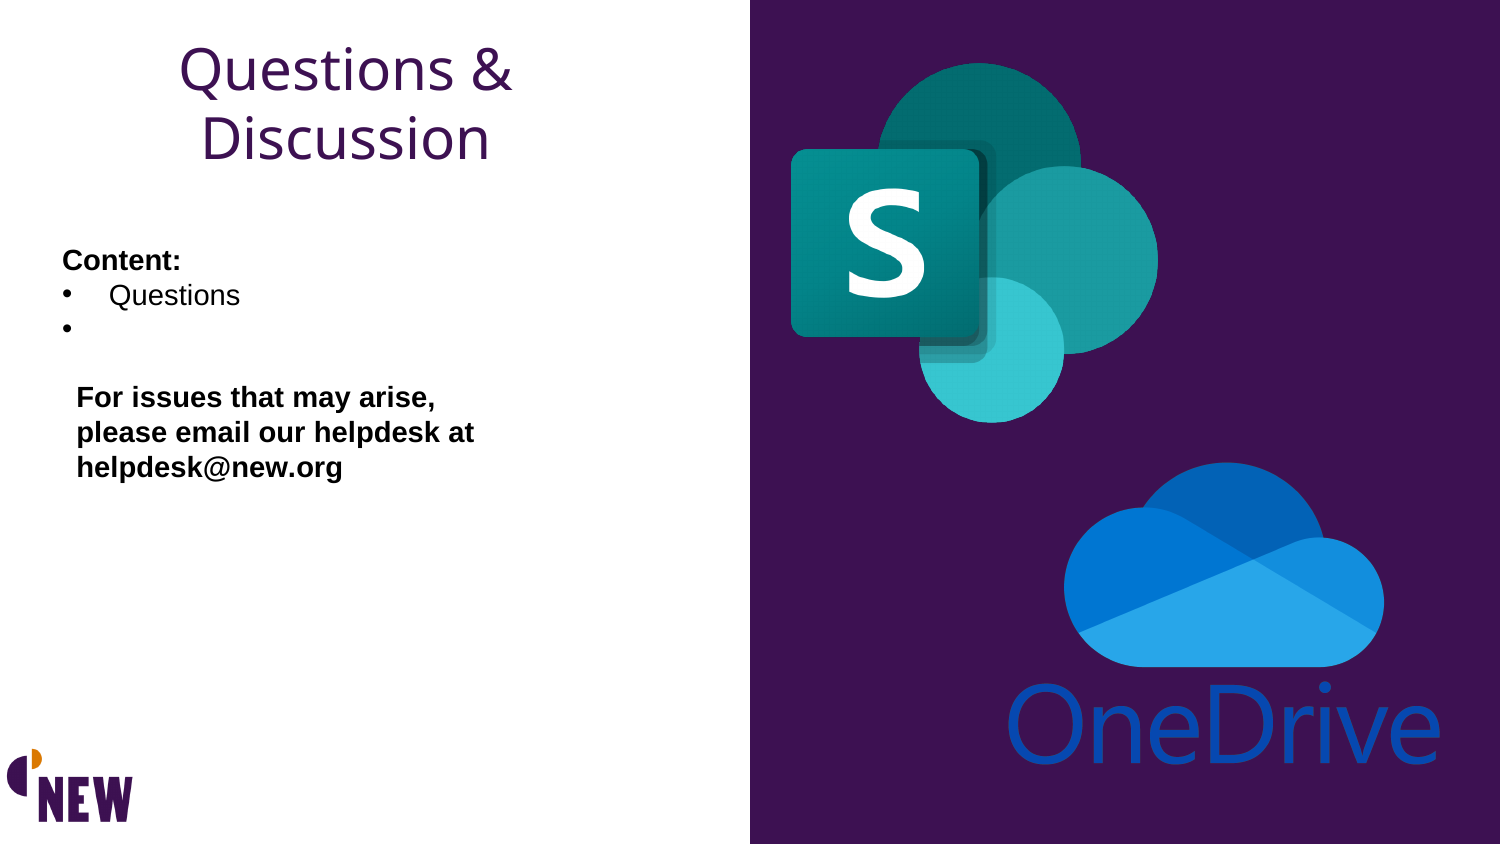

# Questions & Discussion
Content:
Questions
For issues that may arise, please email our helpdesk at helpdesk@new.org